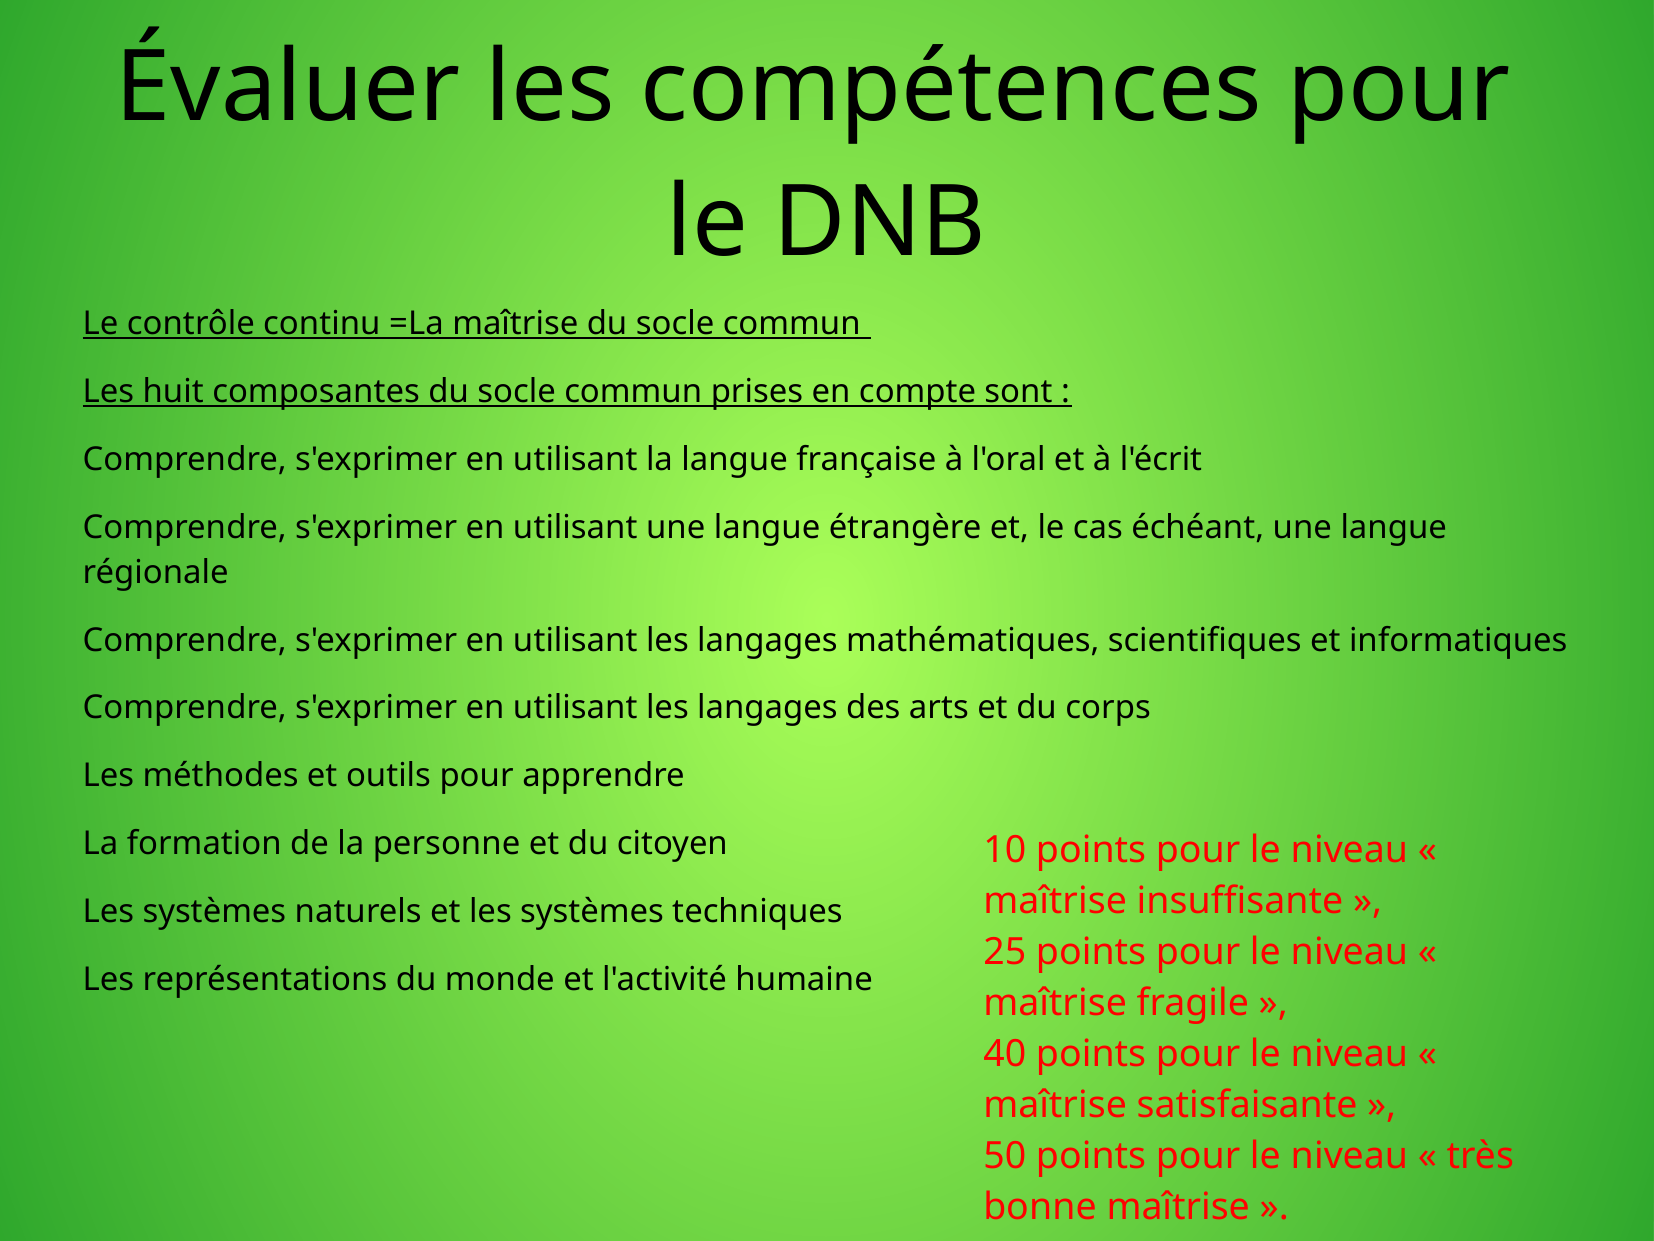

# Évaluer les compétences pour le DNB
Le contrôle continu =La maîtrise du socle commun
Les huit composantes du socle commun prises en compte sont :
Comprendre, s'exprimer en utilisant la langue française à l'oral et à l'écrit
Comprendre, s'exprimer en utilisant une langue étrangère et, le cas échéant, une langue régionale
Comprendre, s'exprimer en utilisant les langages mathématiques, scientifiques et informatiques
Comprendre, s'exprimer en utilisant les langages des arts et du corps
Les méthodes et outils pour apprendre
La formation de la personne et du citoyen
Les systèmes naturels et les systèmes techniques
Les représentations du monde et l'activité humaine
10 points pour le niveau « maîtrise insuffisante »,
25 points pour le niveau « maîtrise fragile »,
40 points pour le niveau « maîtrise satisfaisante »,
50 points pour le niveau « très bonne maîtrise ».